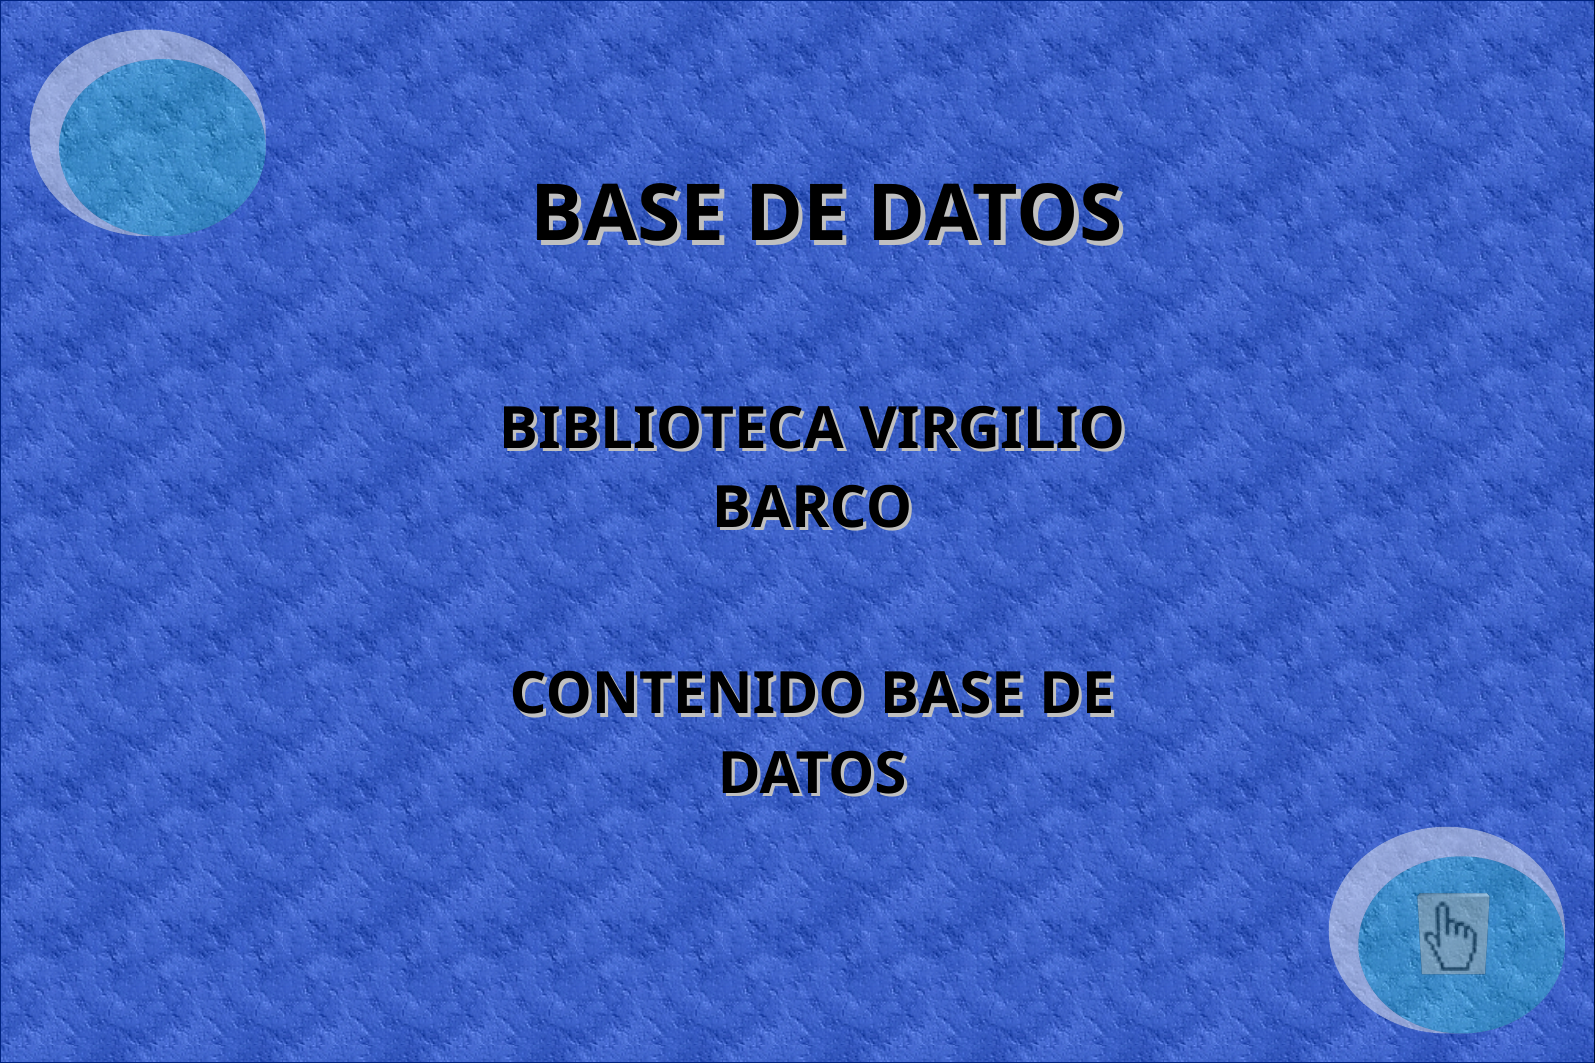

# BASE DE DATOS
BIBLIOTECA VIRGILIO BARCO
CONTENIDO BASE DE DATOS